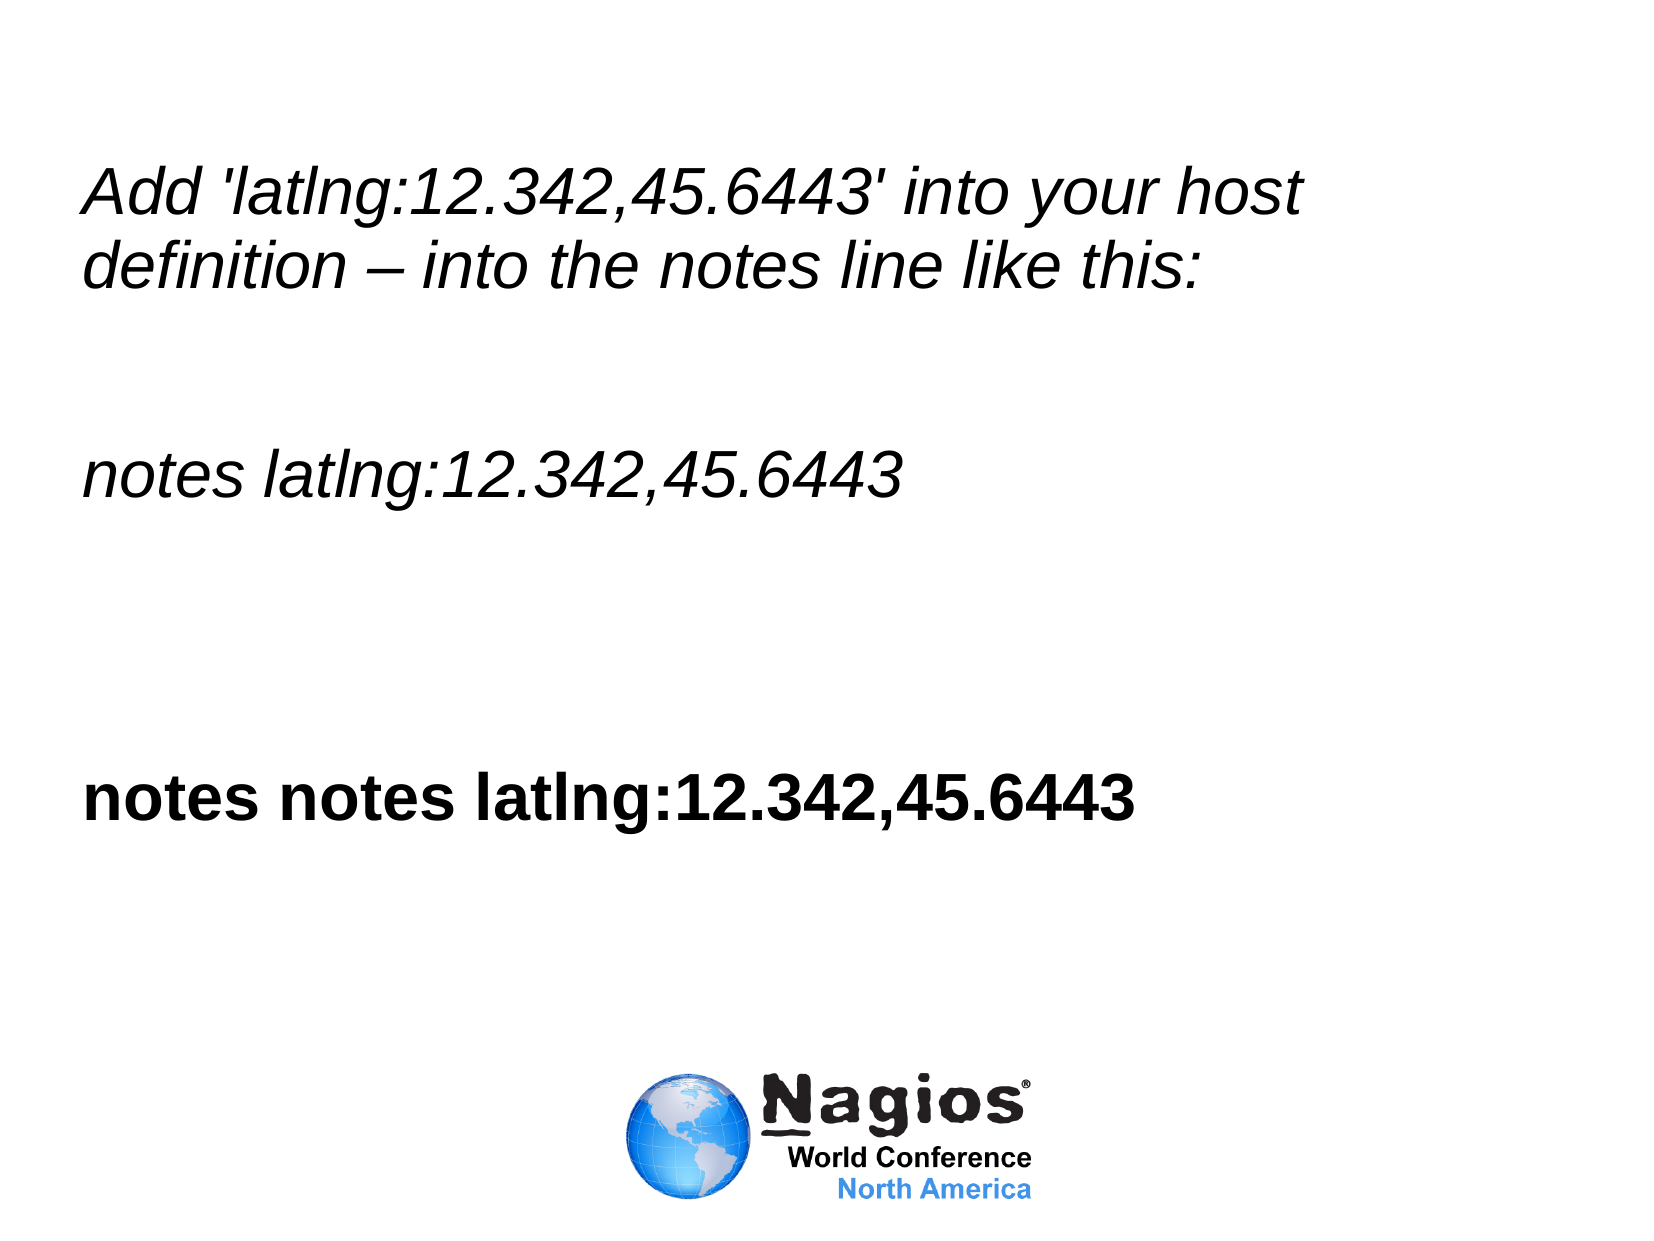

# Add 'latlng:12.342,45.6443' into your host definition – into the notes line like this:
notes latlng:12.342,45.6443
notes notes latlng:12.342,45.6443